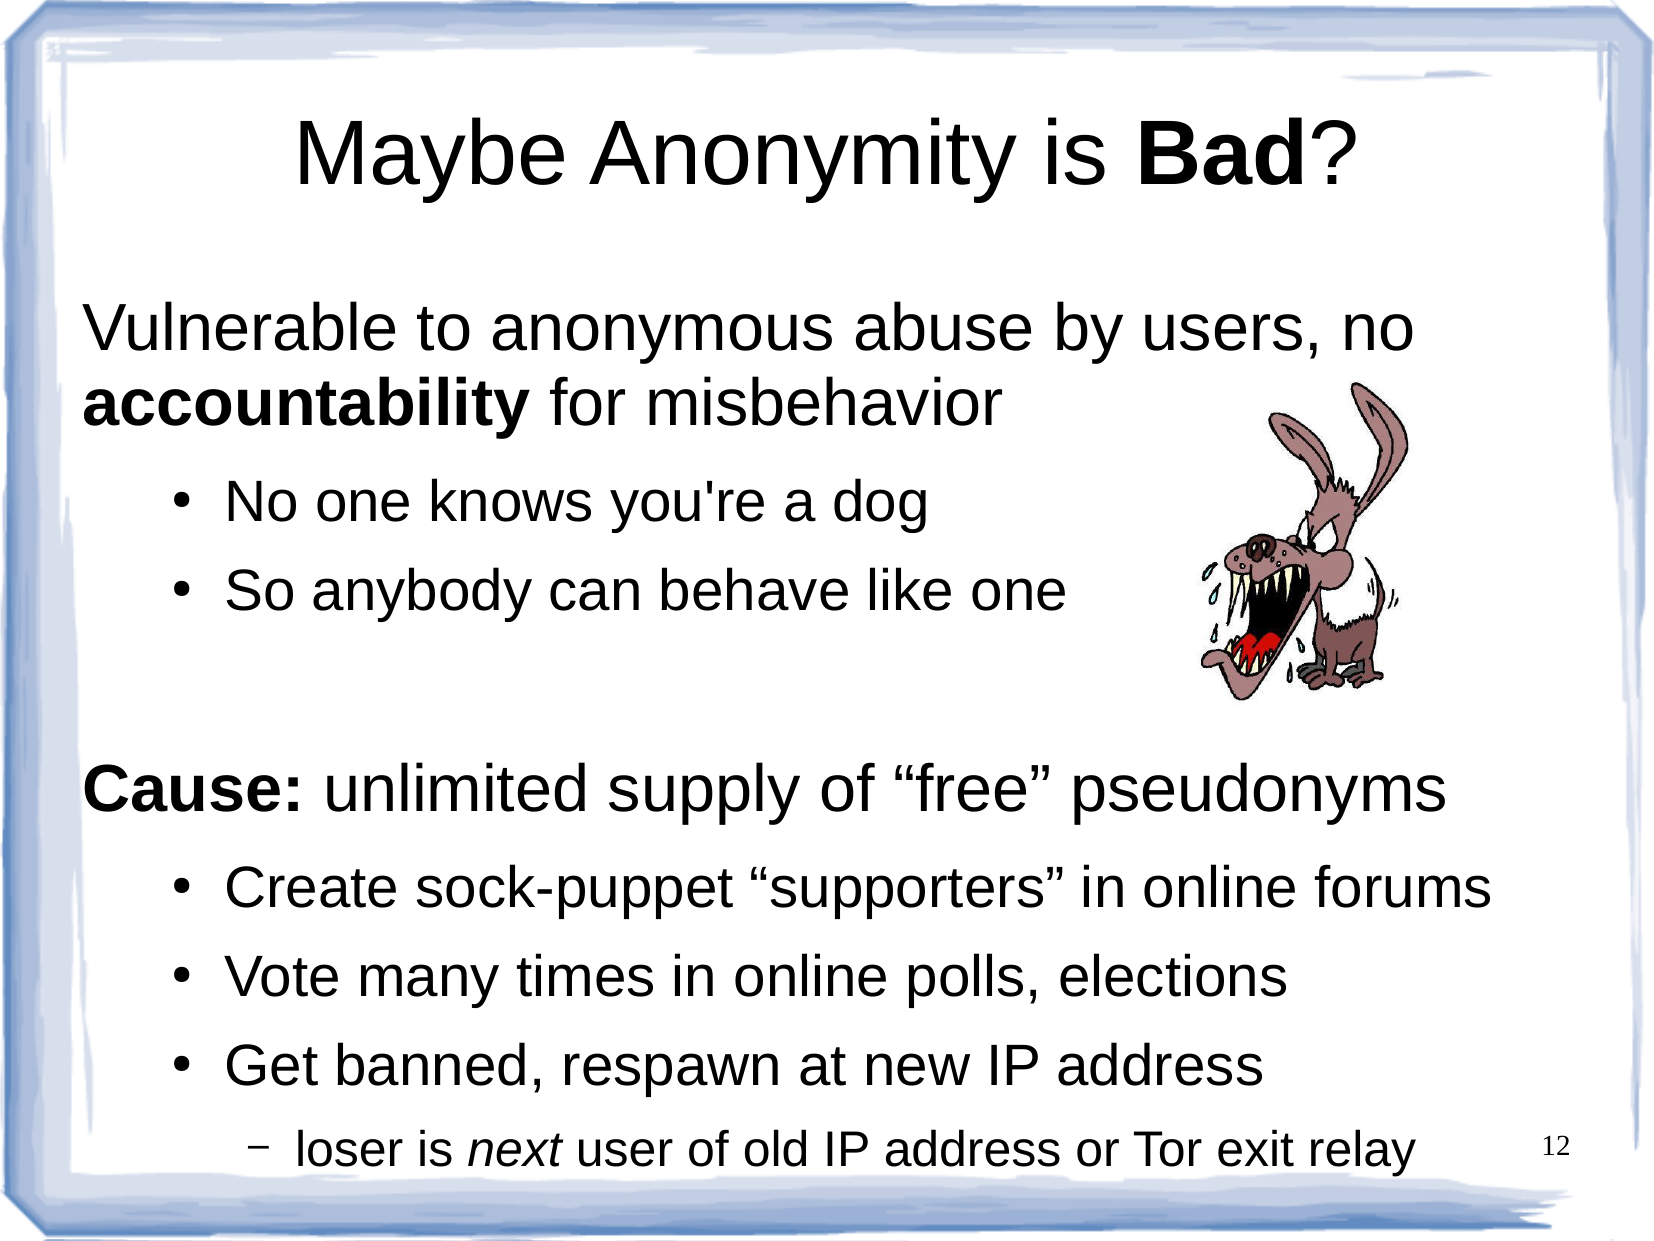

# Maybe Anonymity is Bad?
Vulnerable to anonymous abuse by users, no accountability for misbehavior
No one knows you're a dog
So anybody can behave like one
Cause: unlimited supply of “free” pseudonyms
Create sock-puppet “supporters” in online forums
Vote many times in online polls, elections
Get banned, respawn at new IP address
loser is next user of old IP address or Tor exit relay
12